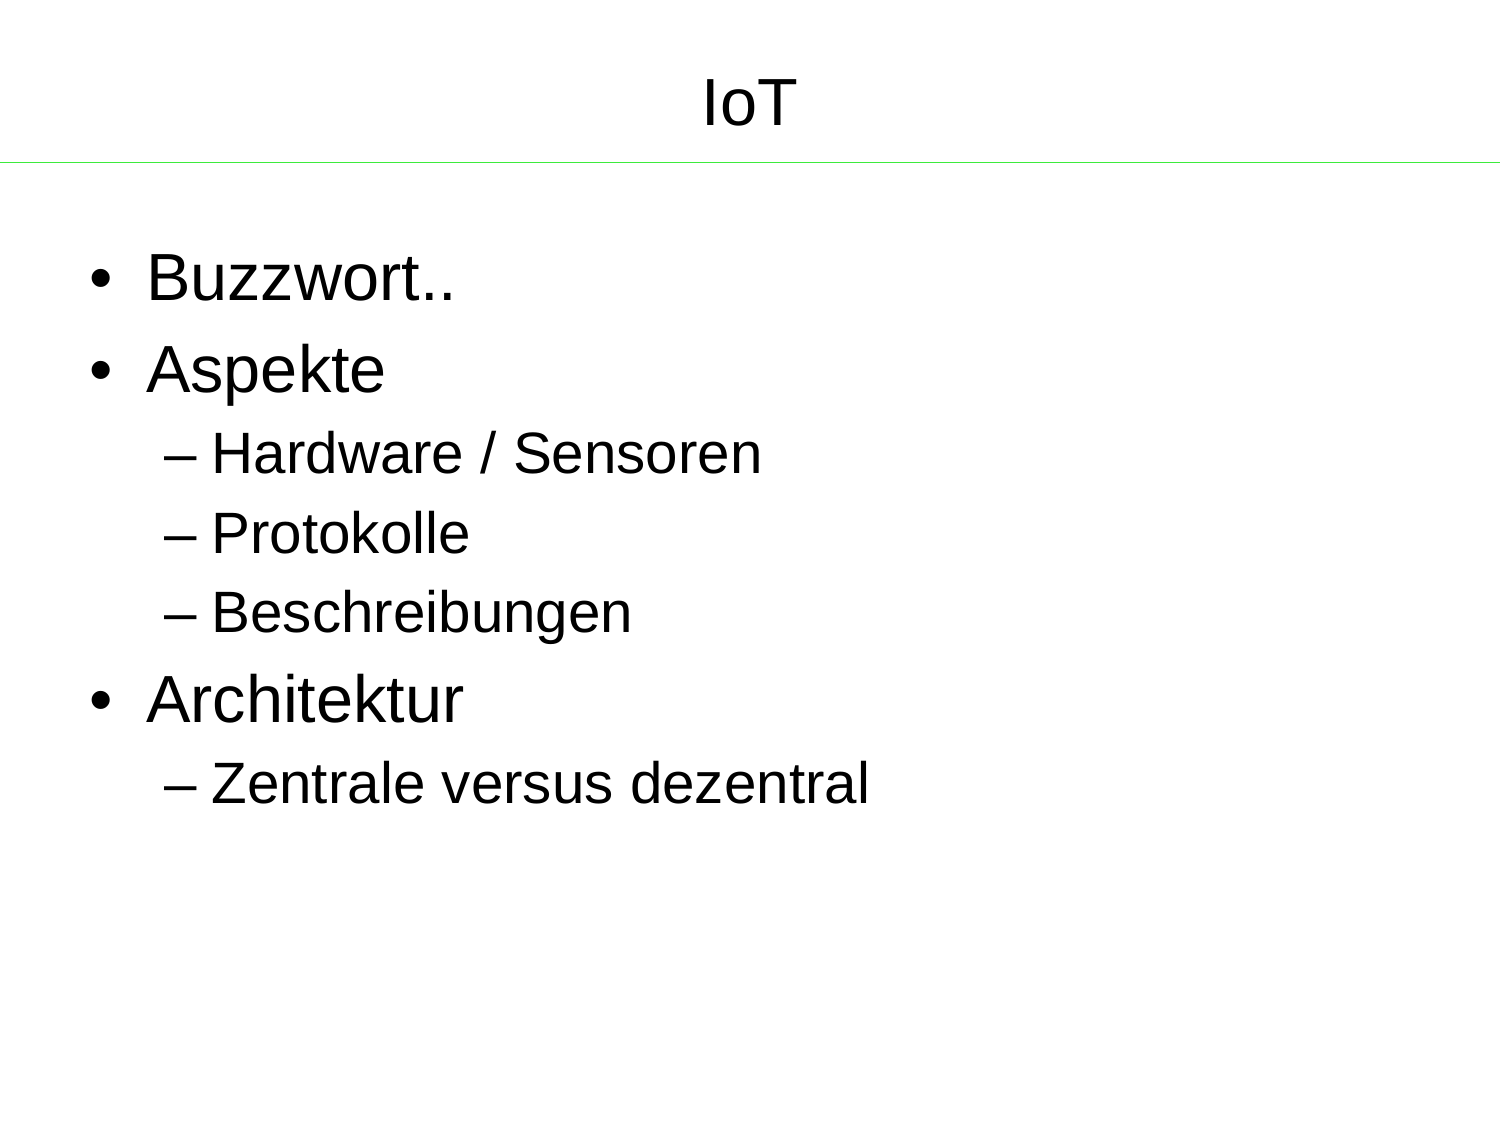

# IoT
Buzzwort..
Aspekte
Hardware / Sensoren
Protokolle
Beschreibungen
Architektur
Zentrale versus dezentral